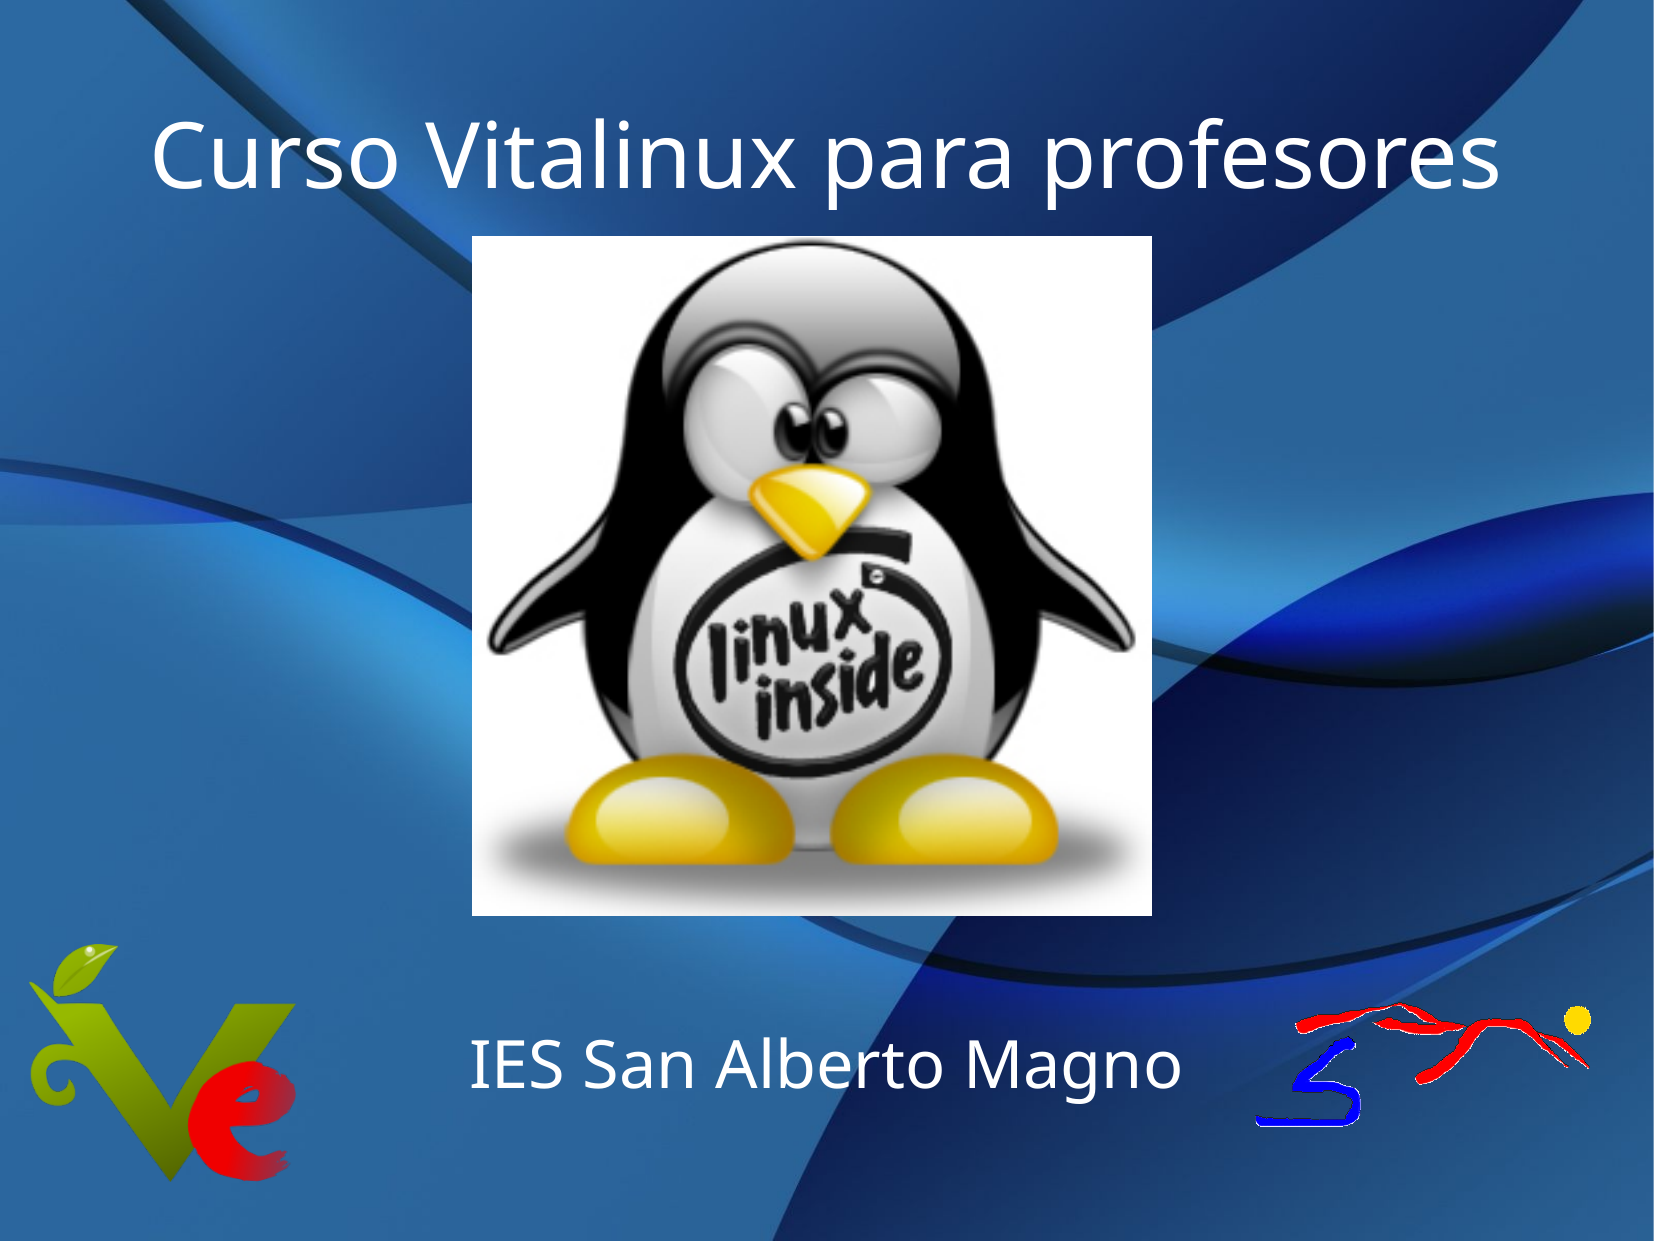

# Curso Vitalinux para profesores
IES San Alberto Magno